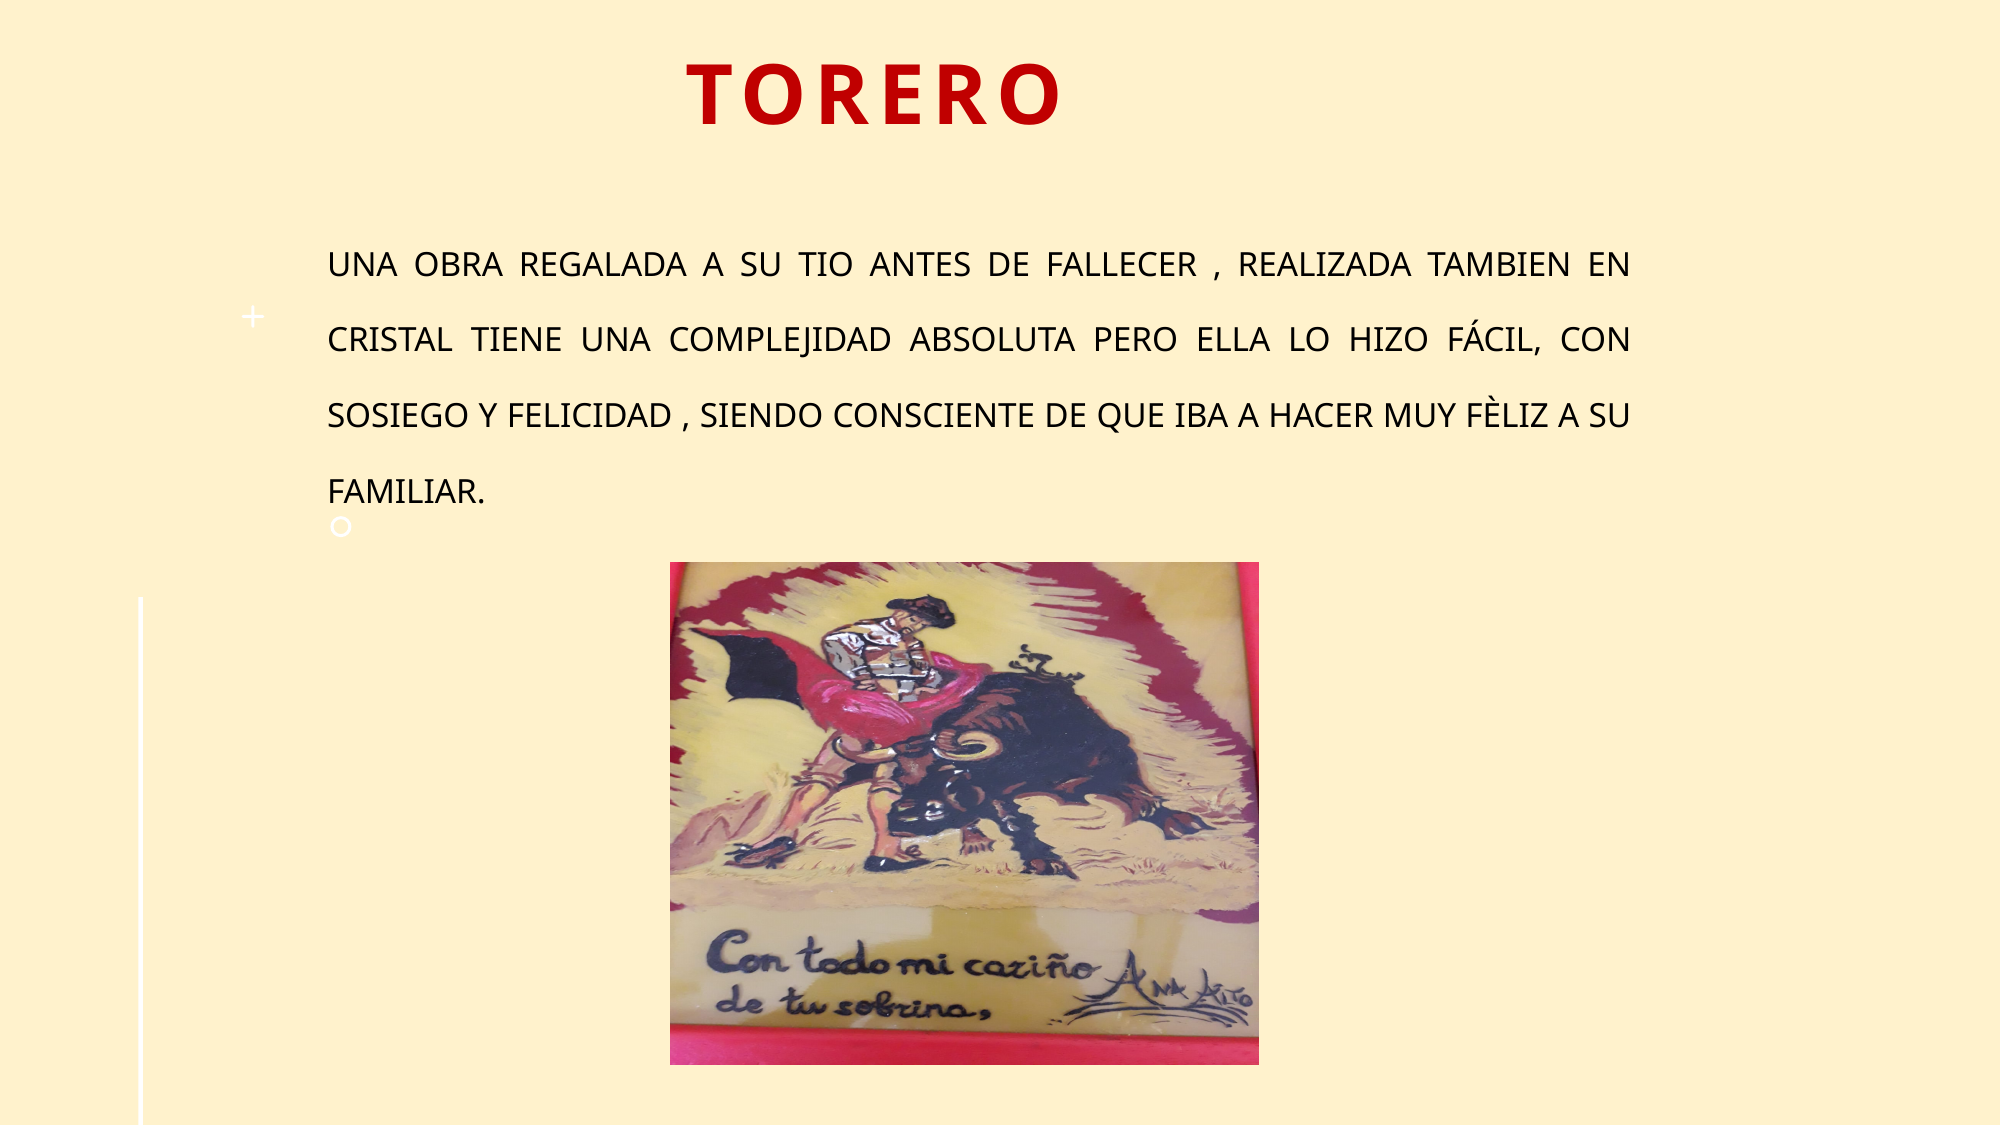

TORERO
# UNA OBRA REGALADA A SU TIO ANTES DE FALLECER , REALIZADA TAMBIEN EN CRISTAL TIENE UNA COMPLEJIDAD ABSOLUTA PERO ELLA LO HIZO FÁCIL, CON SOSIEGO Y FELICIDAD , SIENDO CONSCIENTE DE QUE IBA A HACER MUY FÈLIZ A SU FAMILIAR.